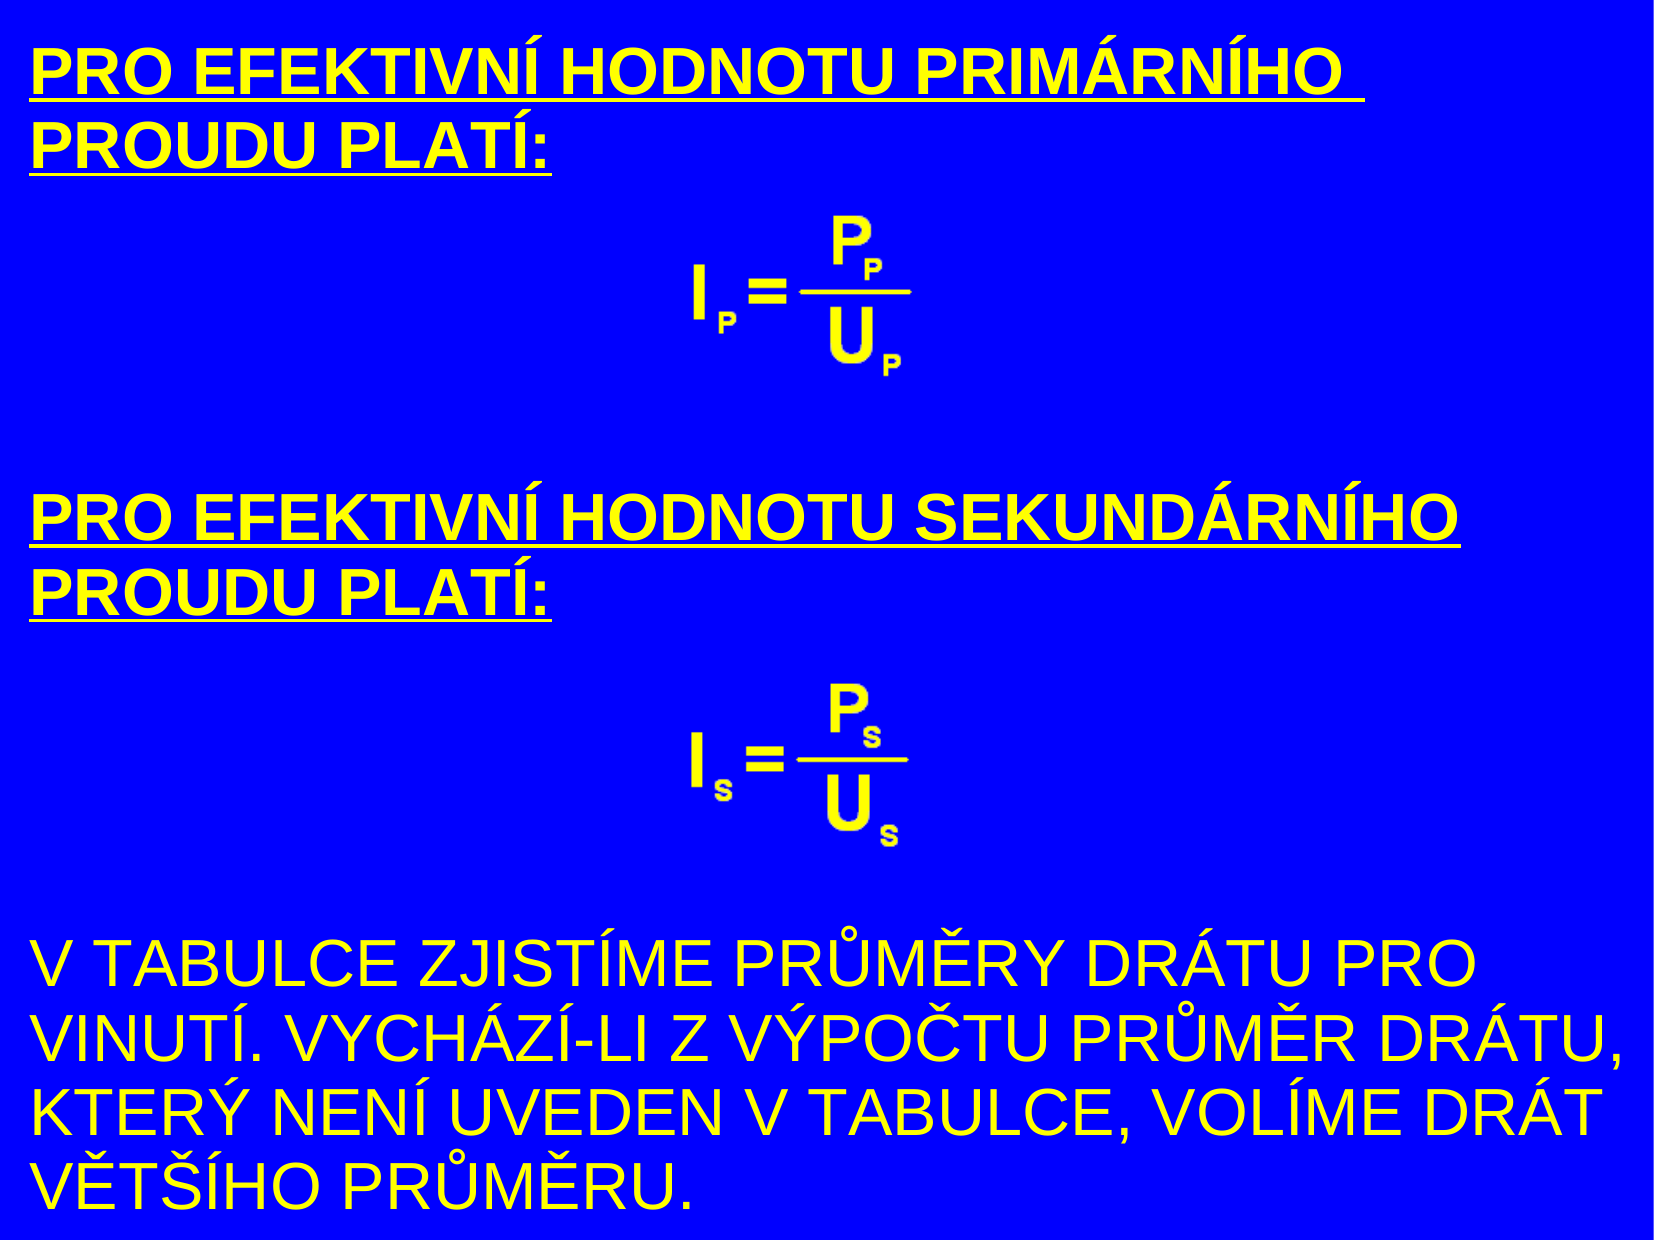

# PRO EFEKTIVNÍ HODNOTU PRIMÁRNÍHO
PROUDU PLATÍ:
PRO EFEKTIVNÍ HODNOTU SEKUNDÁRNÍHO
PROUDU PLATÍ:
V TABULCE ZJISTÍME PRŮMĚRY DRÁTU PRO
VINUTÍ. VYCHÁZÍ-LI Z VÝPOČTU PRŮMĚR DRÁTU, KTERÝ NENÍ UVEDEN V TABULCE, VOLÍME DRÁT VĚTŠÍHO PRŮMĚRU.